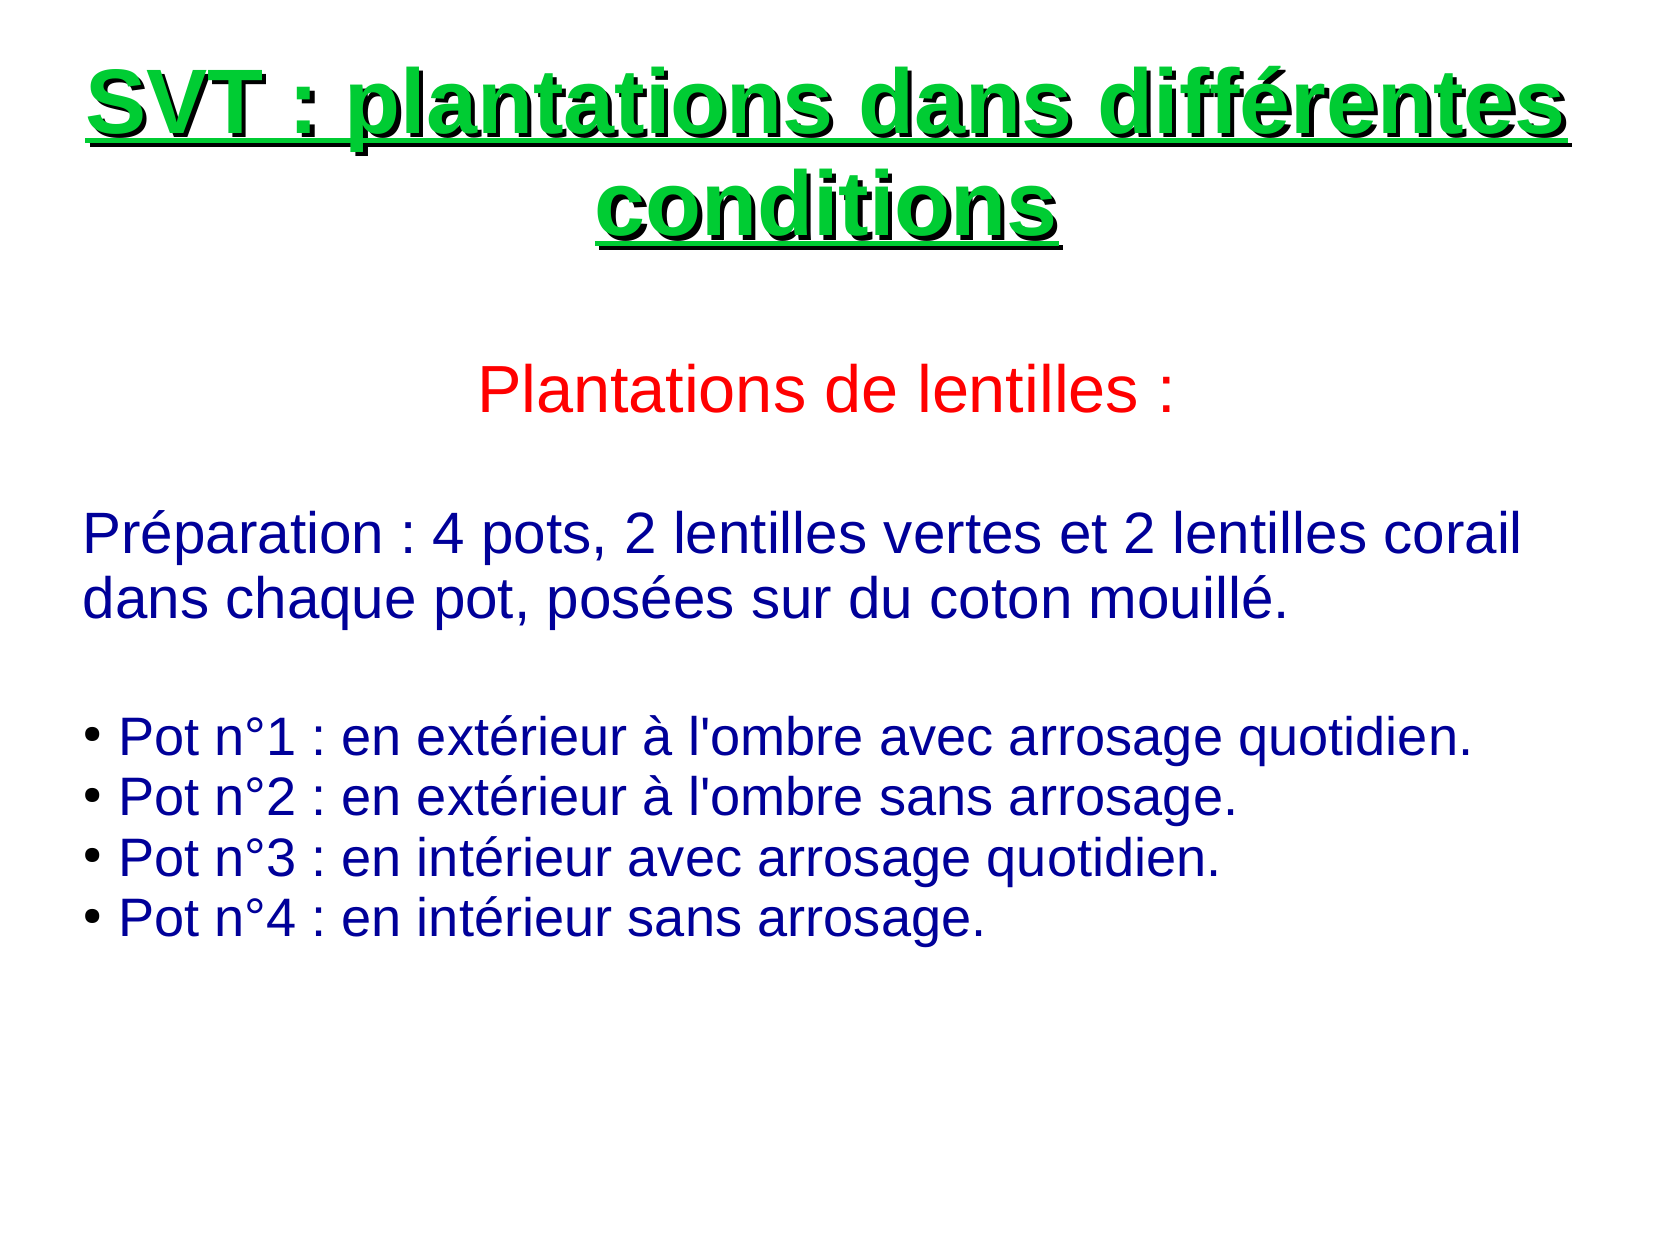

# SVT : plantations dans différentes conditions
Plantations de lentilles :
Préparation : 4 pots, 2 lentilles vertes et 2 lentilles corail dans chaque pot, posées sur du coton mouillé.
Pot n°1 : en extérieur à l'ombre avec arrosage quotidien.
Pot n°2 : en extérieur à l'ombre sans arrosage.
Pot n°3 : en intérieur avec arrosage quotidien.
Pot n°4 : en intérieur sans arrosage.